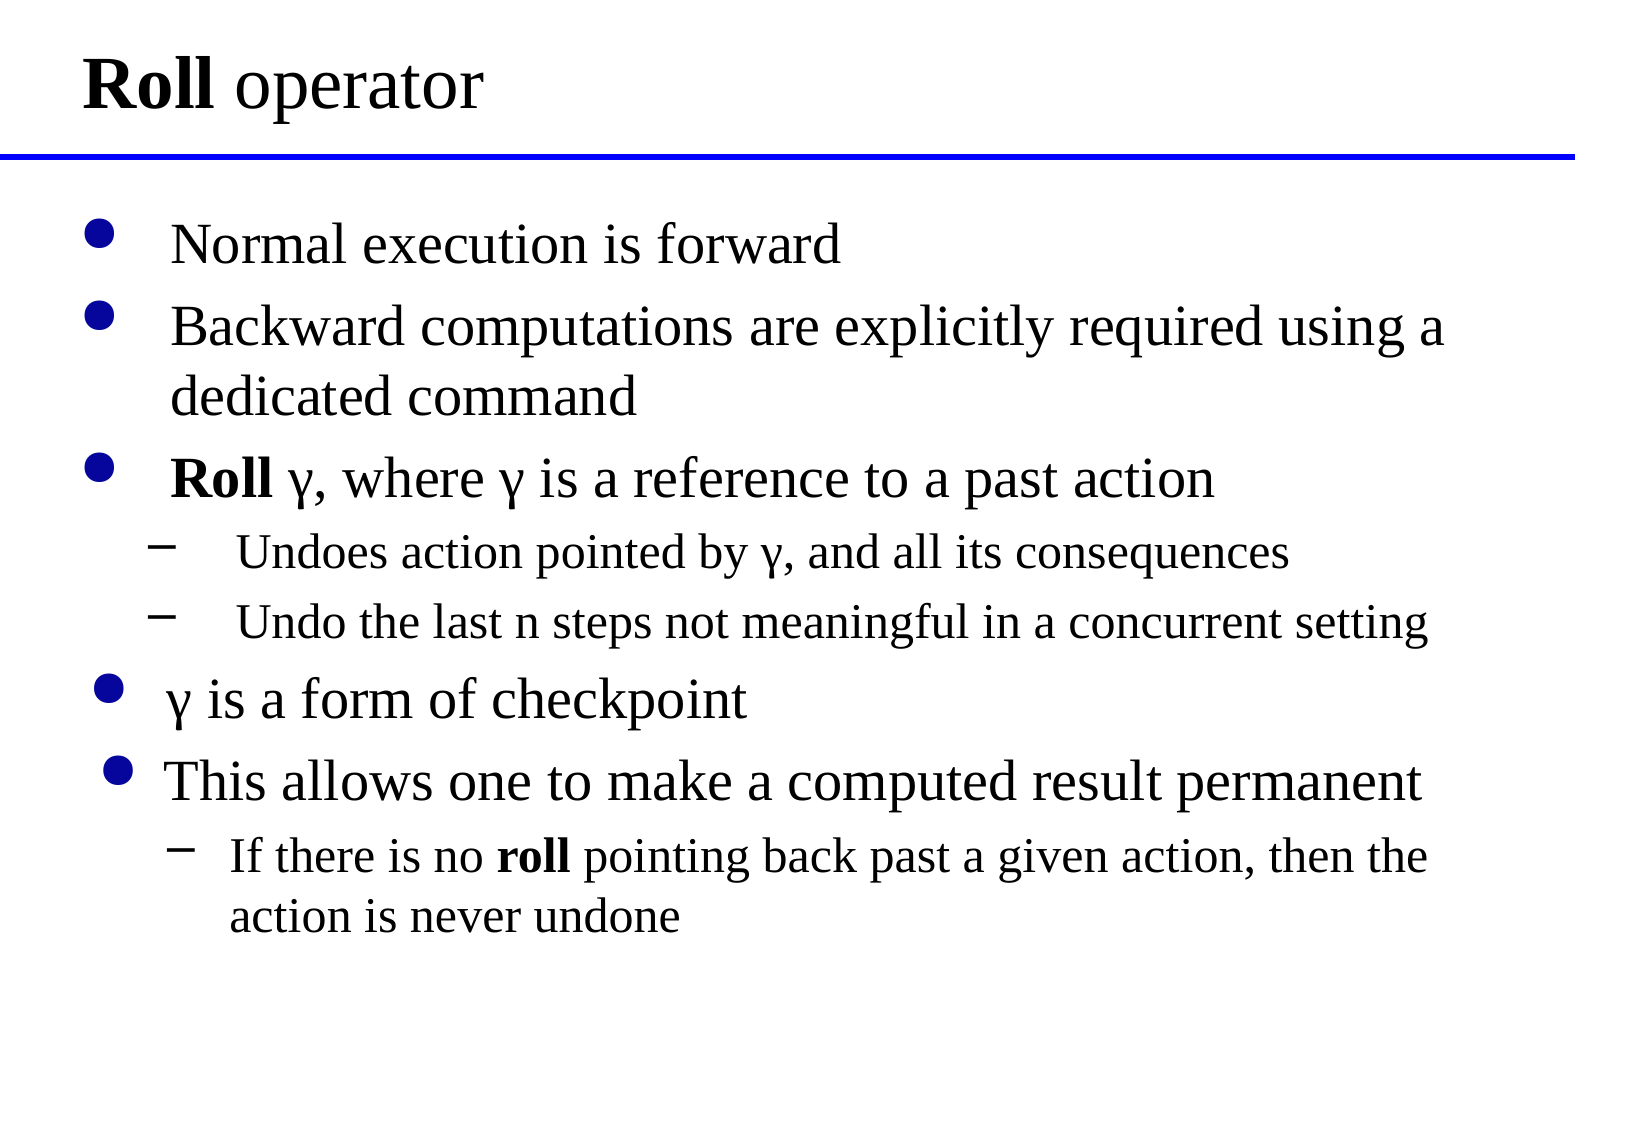

# Roll operator
Normal execution is forward
Backward computations are explicitly required using a dedicated command
Roll γ, where γ is a reference to a past action
Undoes action pointed by γ, and all its consequences
Undo the last n steps not meaningful in a concurrent setting
γ is a form of checkpoint
This allows one to make a computed result permanent
If there is no roll pointing back past a given action, then the action is never undone